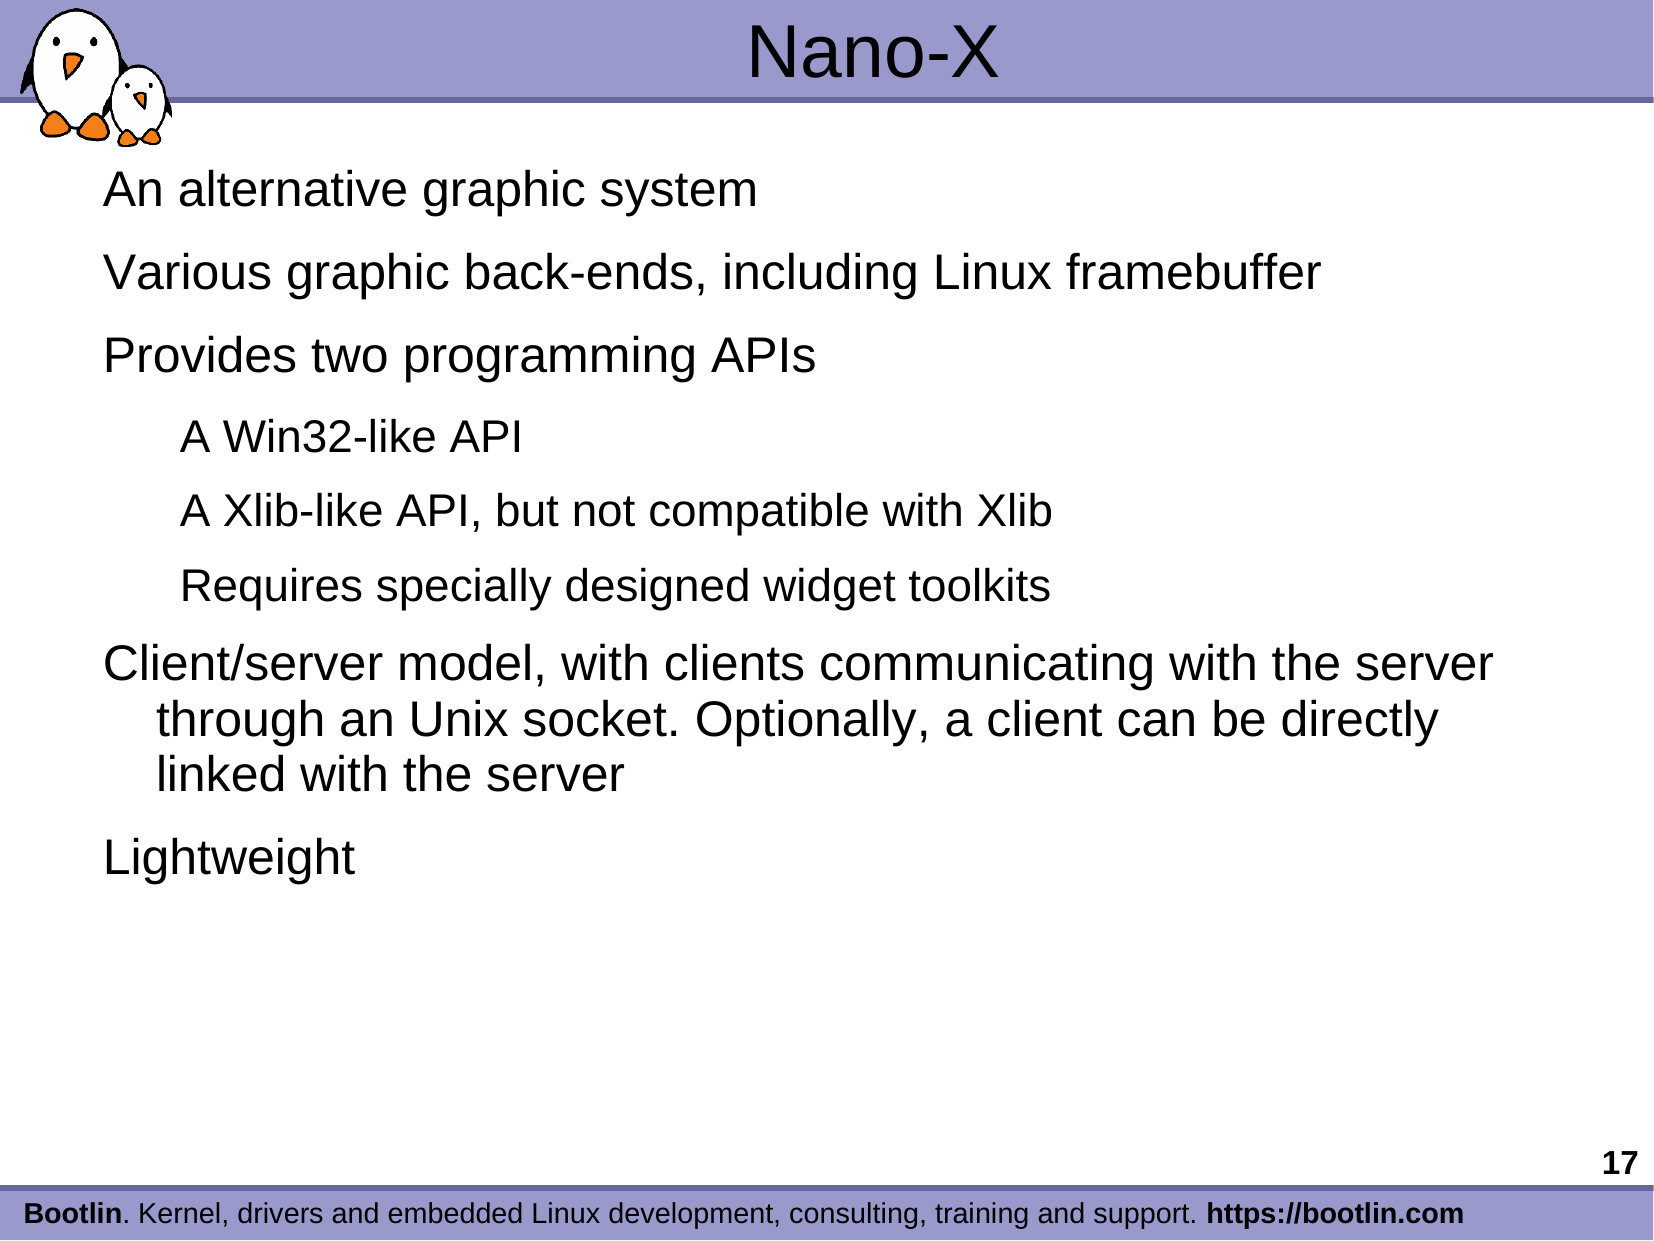

# Nano-X
An alternative graphic system
Various graphic back-ends, including Linux framebuffer
Provides two programming APIs
A Win32-like API
A Xlib-like API, but not compatible with Xlib
Requires specially designed widget toolkits
Client/server model, with clients communicating with the server through an Unix socket. Optionally, a client can be directly linked with the server
Lightweight